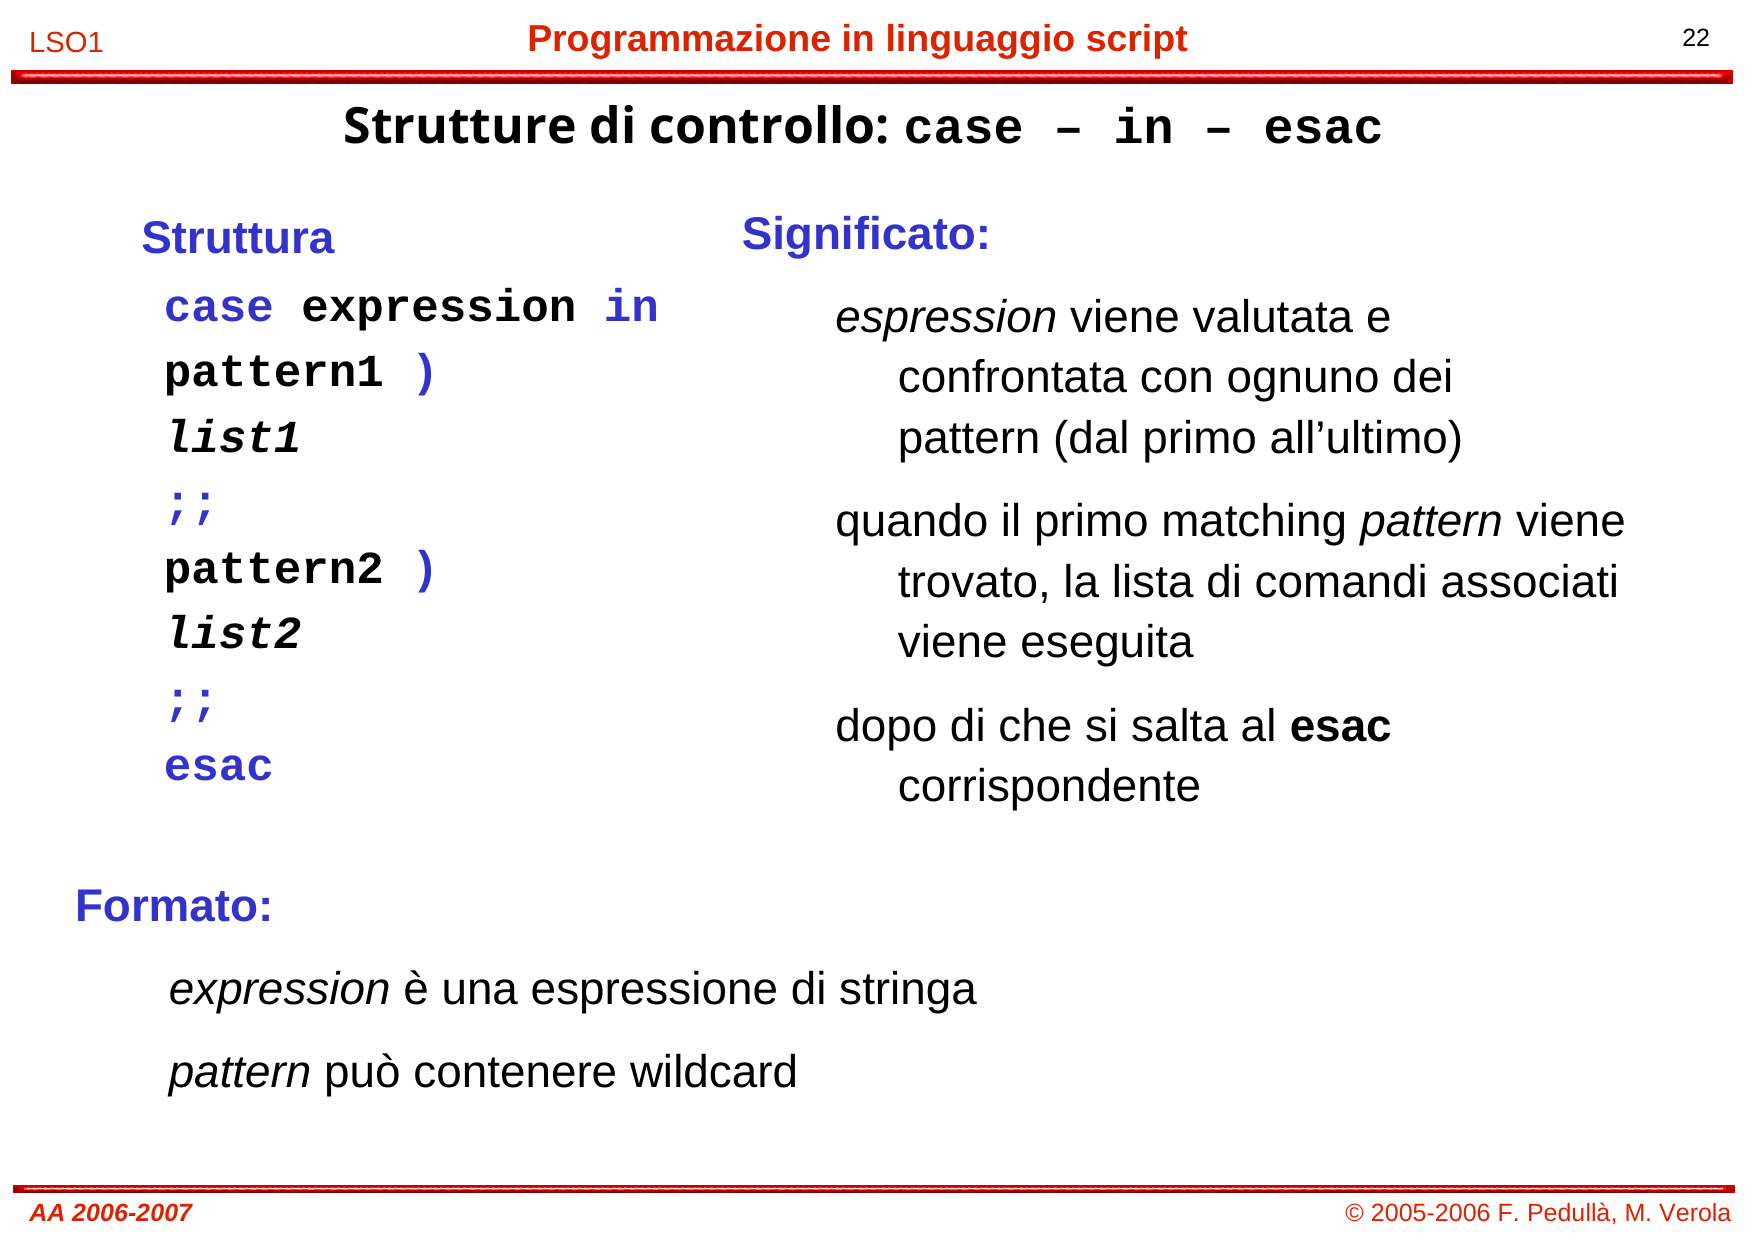

# Strutture di controllo: case – in – esac
Significato:
espression viene valutata e
confrontata con ognuno dei
pattern (dal primo all’ultimo)
quando il primo matching pattern viene trovato, la lista di comandi associati viene eseguita
dopo di che si salta al esac corrispondente
 Struttura
case expression in
pattern1 )
list1
;;
pattern2 )
list2
;;
esac
Formato:
expression è una espressione di stringa
pattern può contenere wildcard